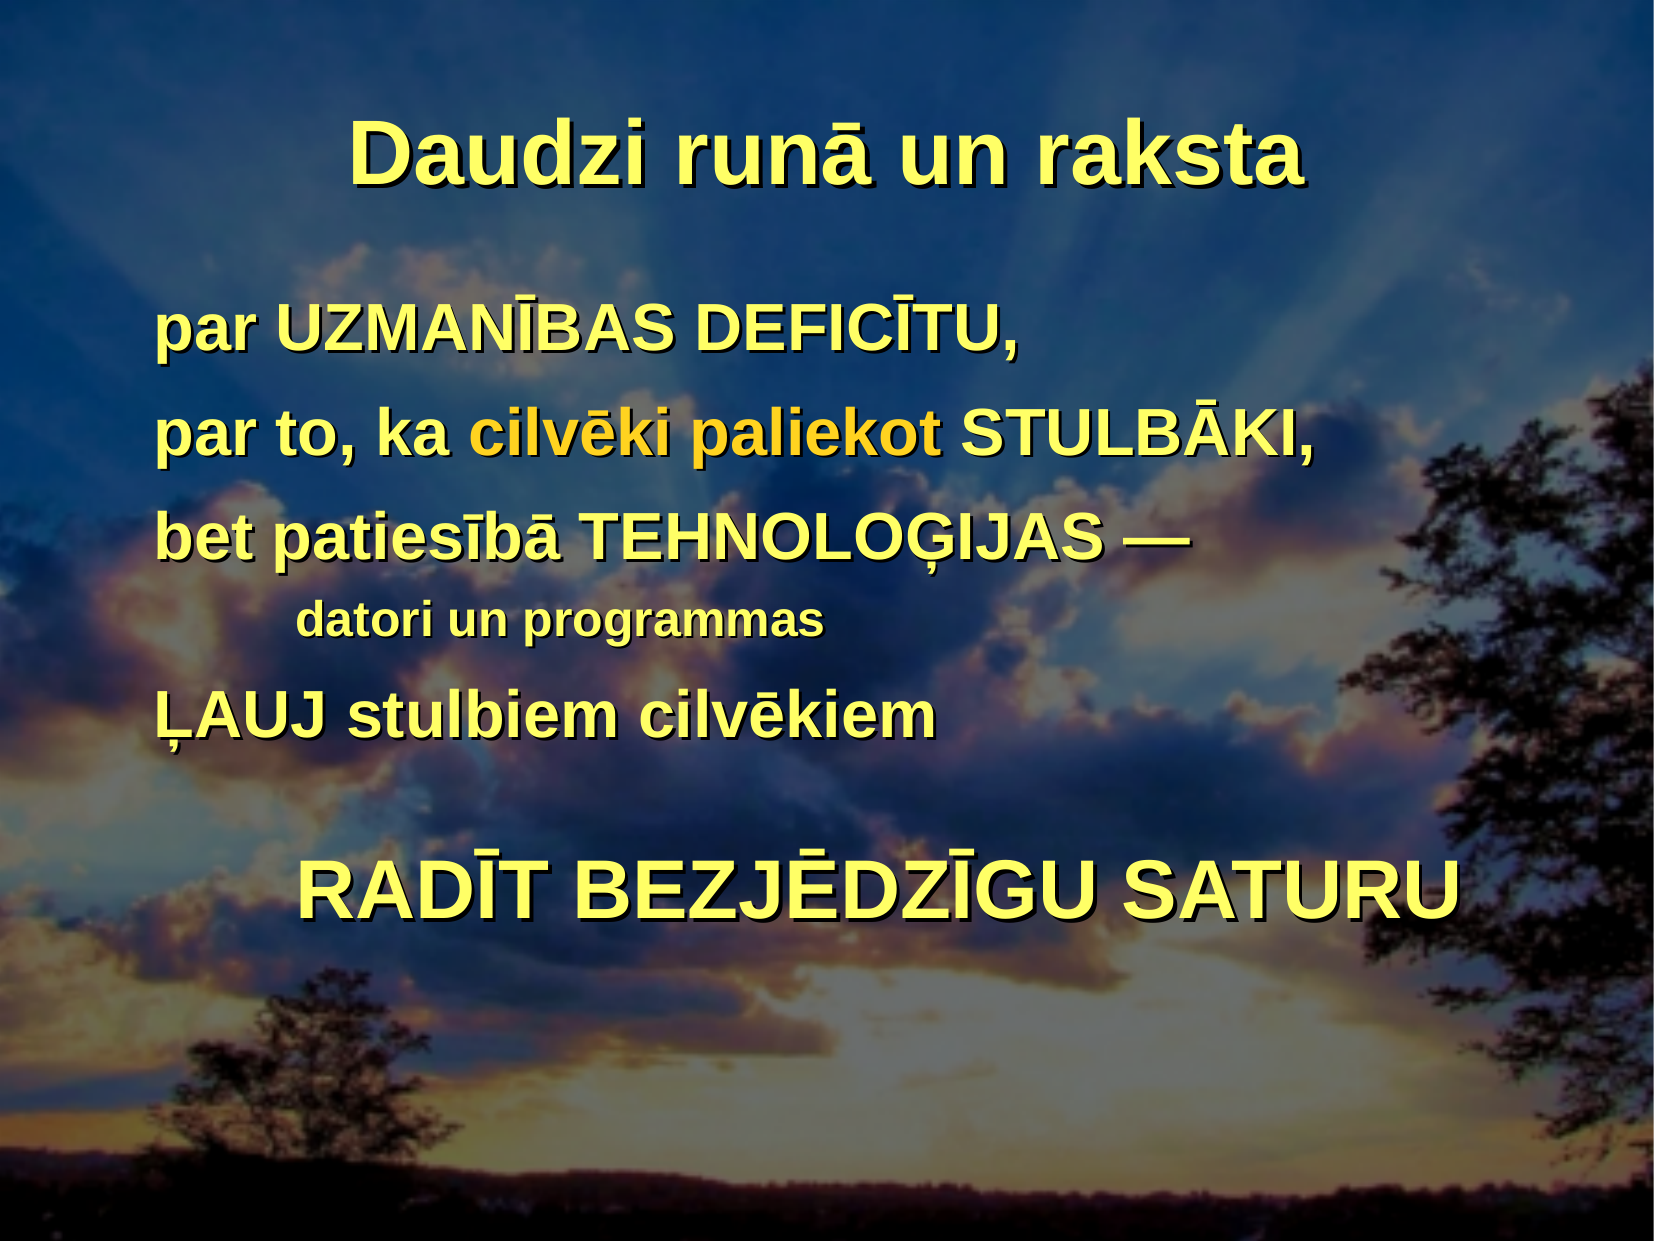

# Daudzi runā un raksta
par UZMANĪBAS DEFICĪTU,
par to, ka cilvēki paliekot STULBĀKI,
bet patiesībā TEHNOLOĢIJAS —
datori un programmas
ĻAUJ stulbiem cilvēkiem
RADĪT BEZJĒDZĪGU SATURU